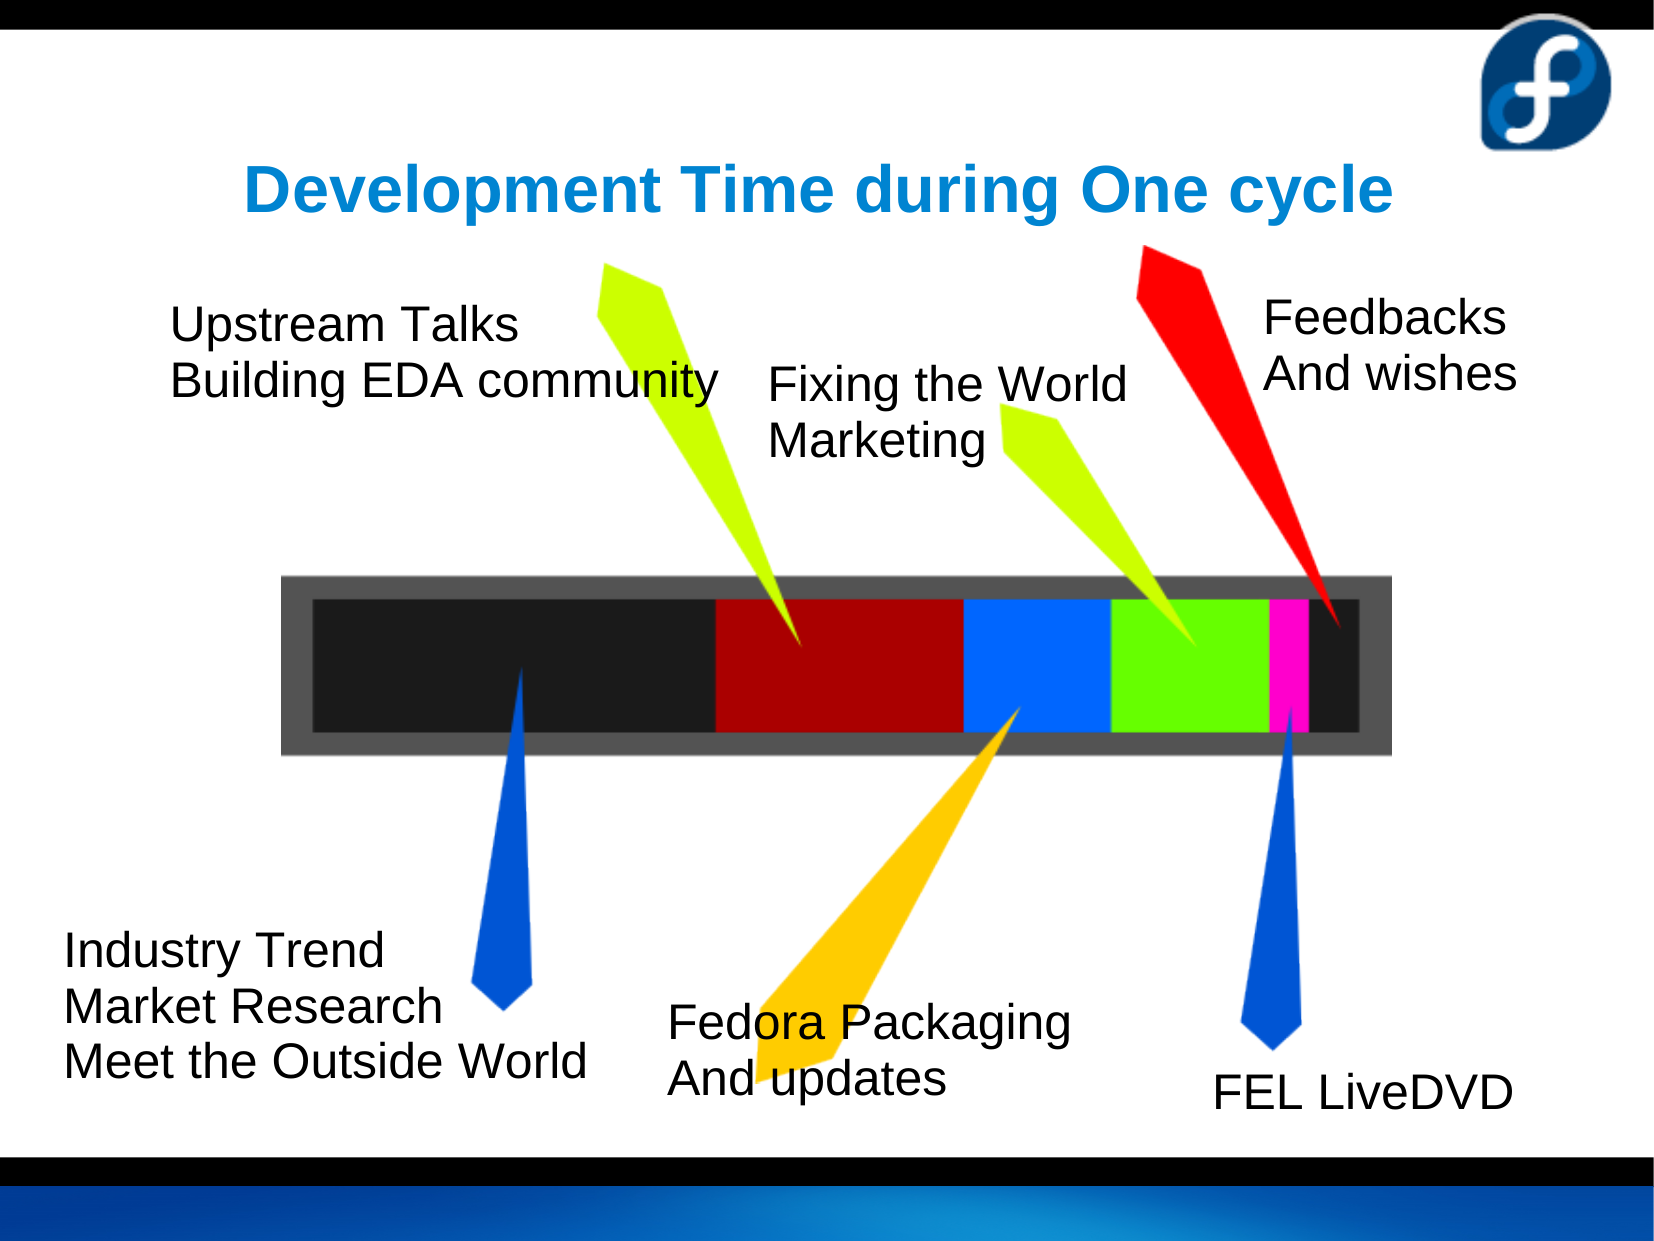

Development Time during One cycle
Feedbacks
And wishes
Upstream Talks
Building EDA community
Fixing the World
Marketing
Industry Trend
Market Research
Meet the Outside World
Fedora Packaging
And updates
FEL LiveDVD